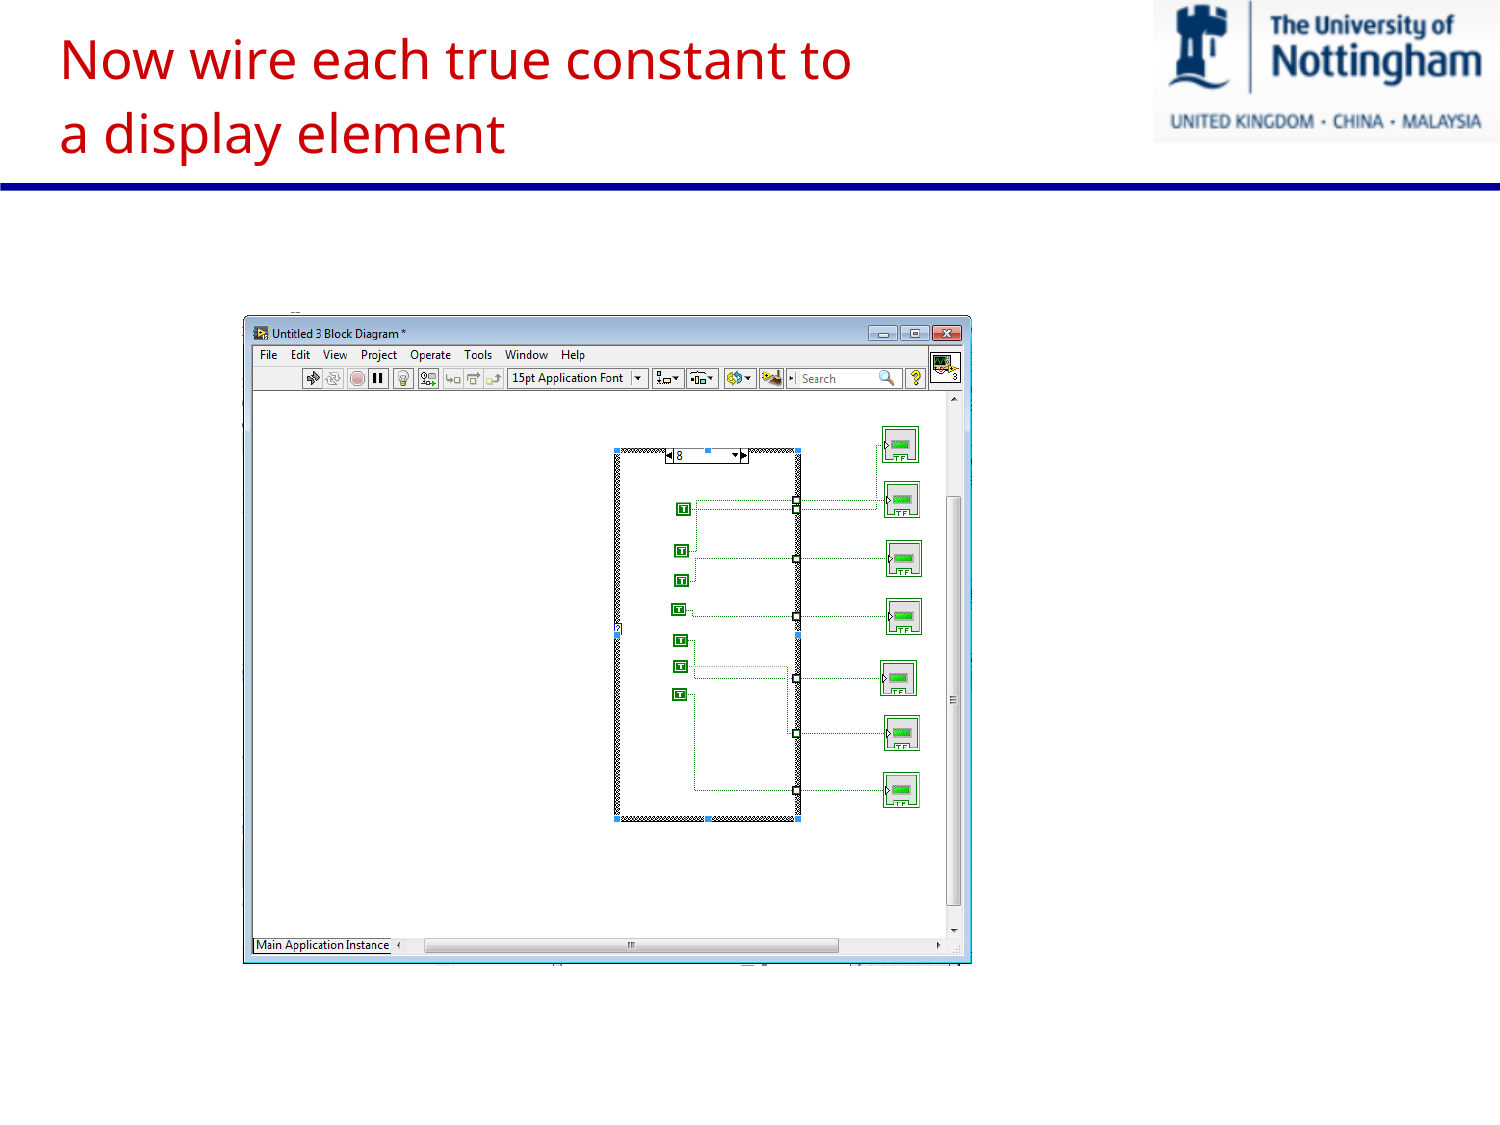

# Now wire each true constant to a display element